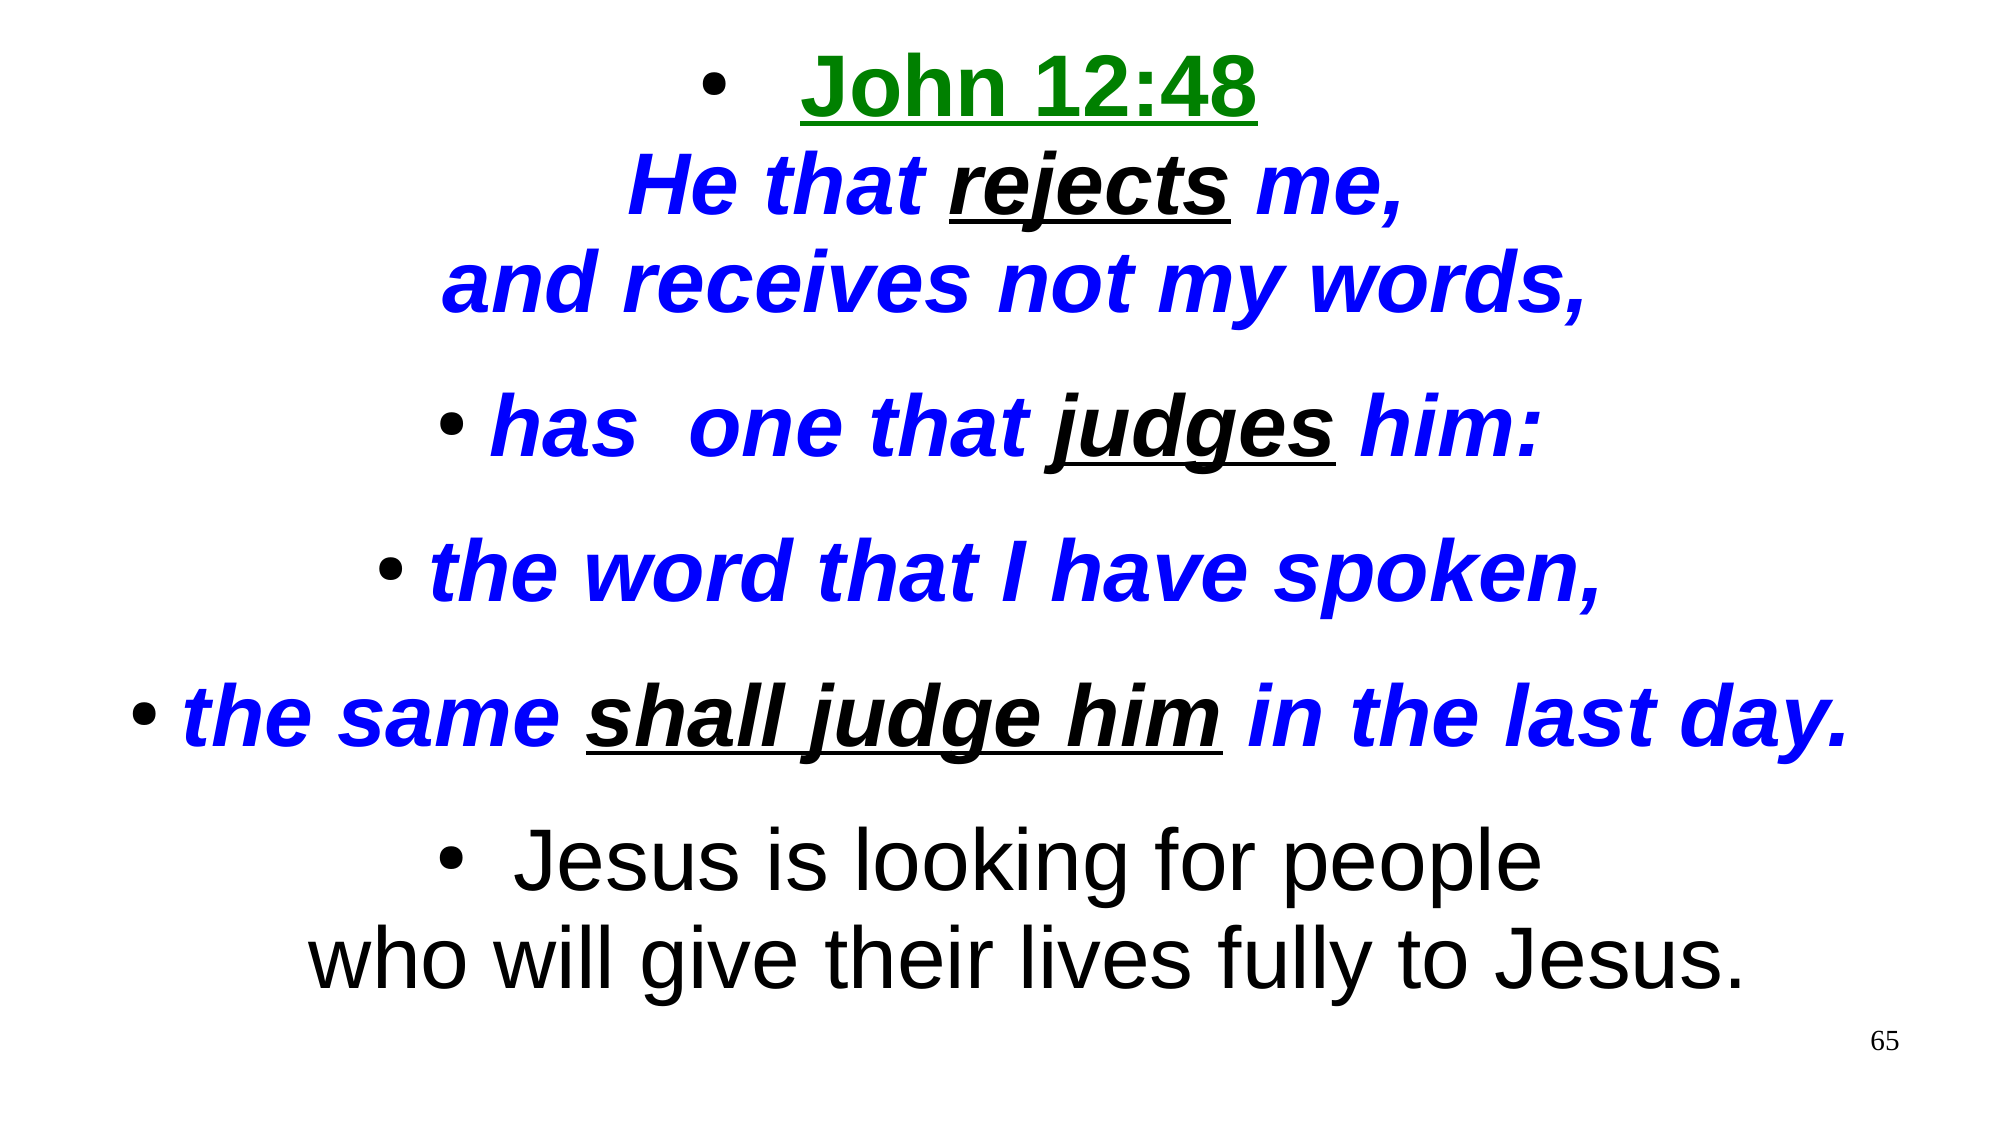

# John 12:48  He that rejects me, and receives not my words,
has one that judges him:
the word that I have spoken,
the same shall judge him in the last day.
 Jesus is looking for people
who will give their lives fully to Jesus.
65